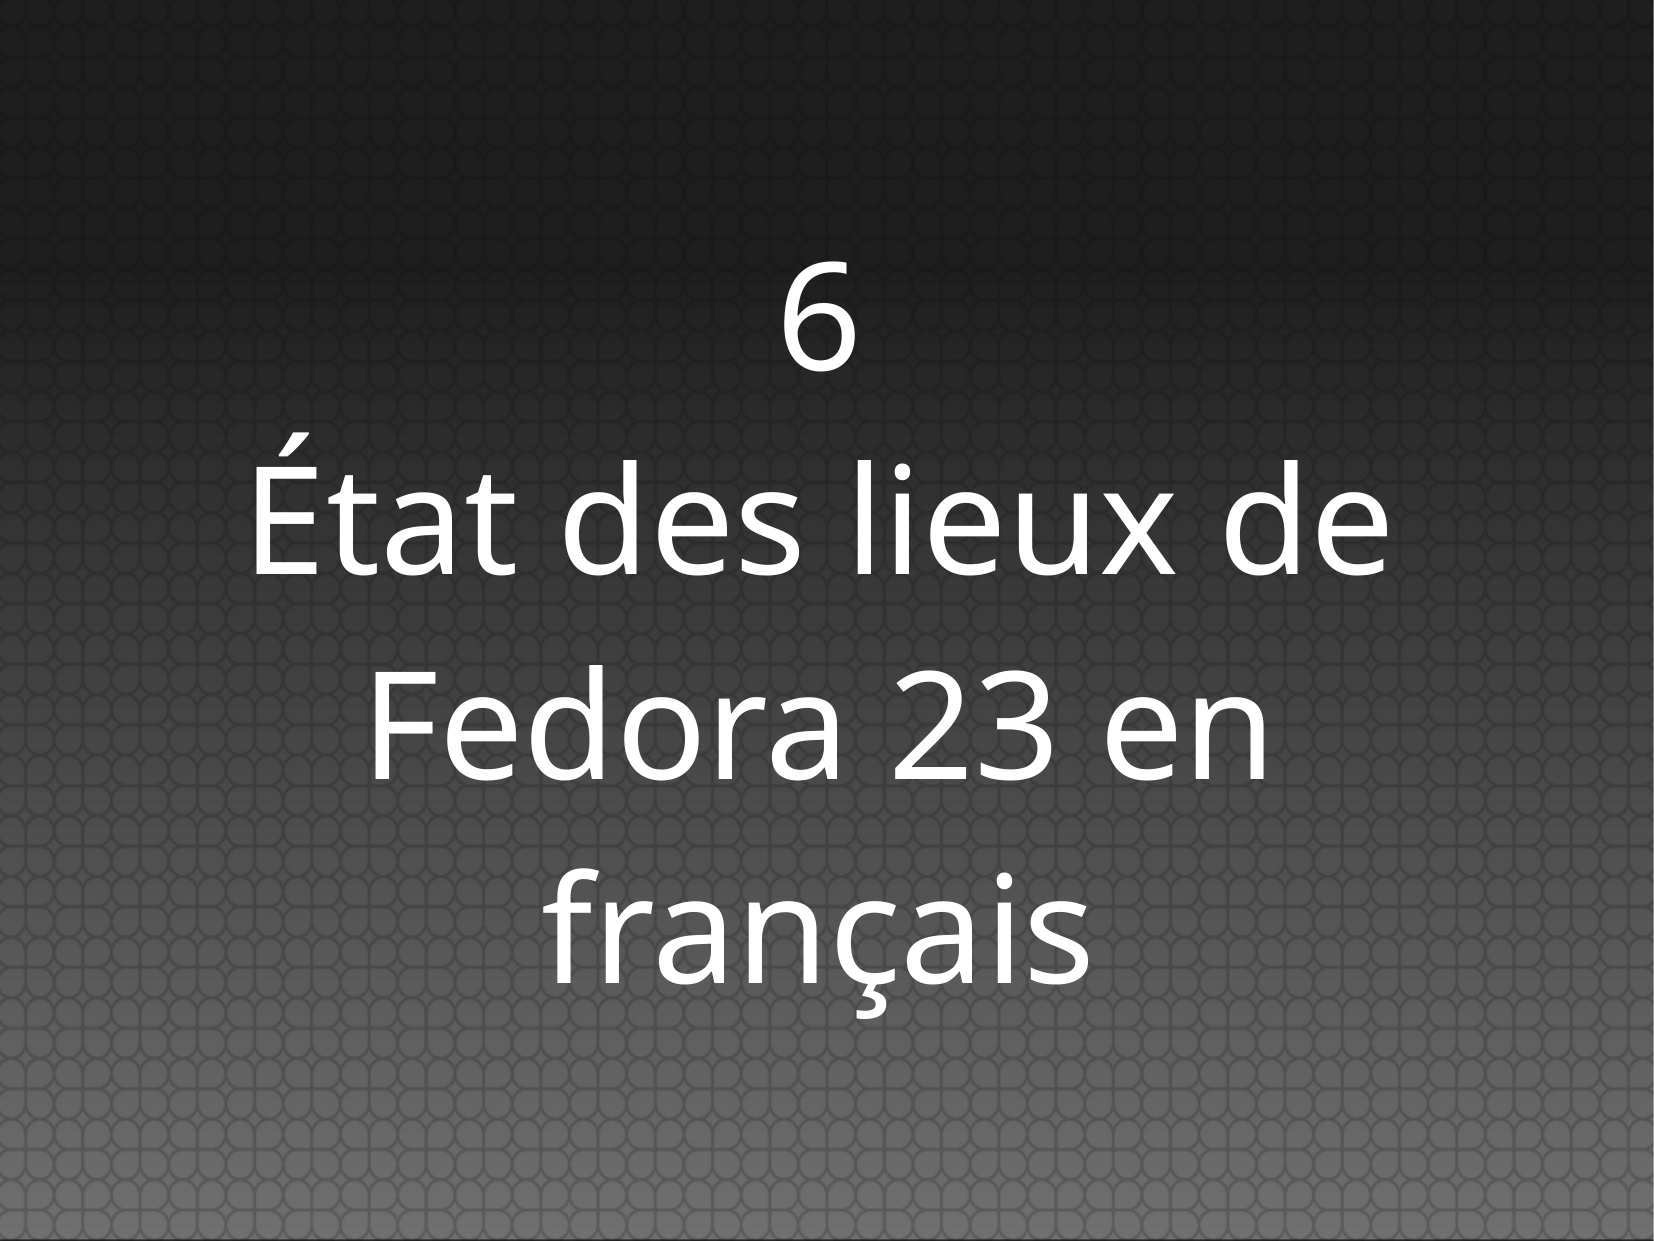

# 6 État des lieux de Fedora 23 en français